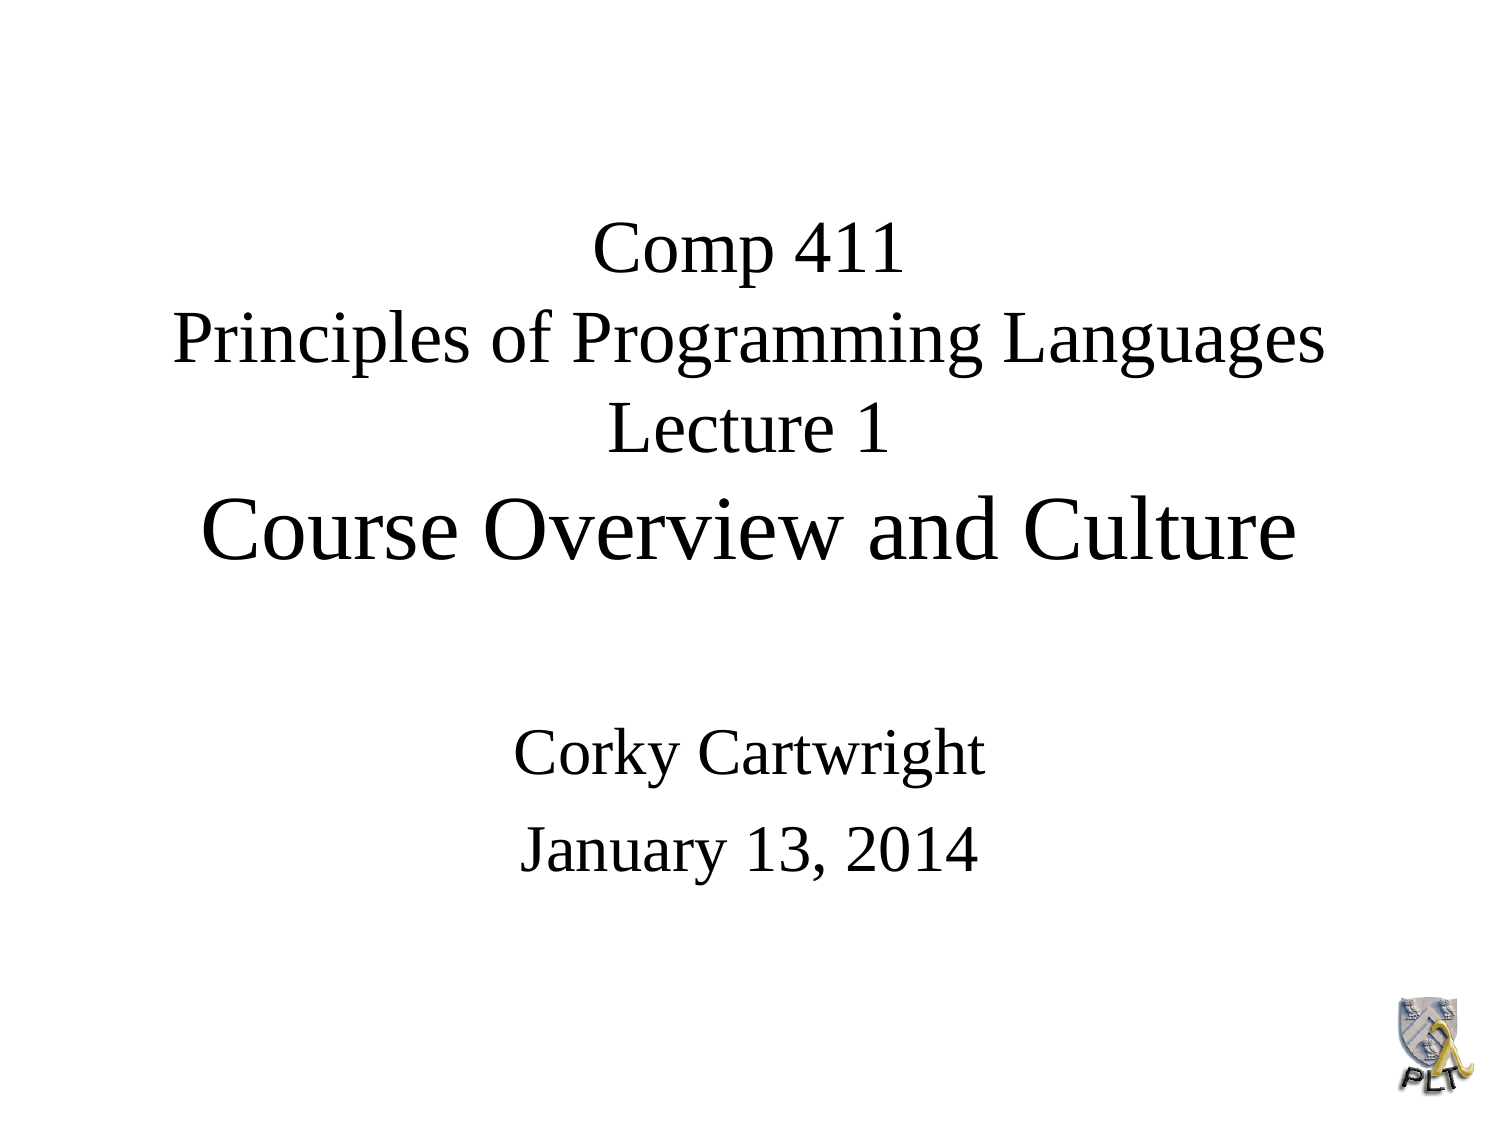

# Comp 411 Principles of Programming Languages Lecture 1 Course Overview and Culture
Corky Cartwright
January 13, 2014